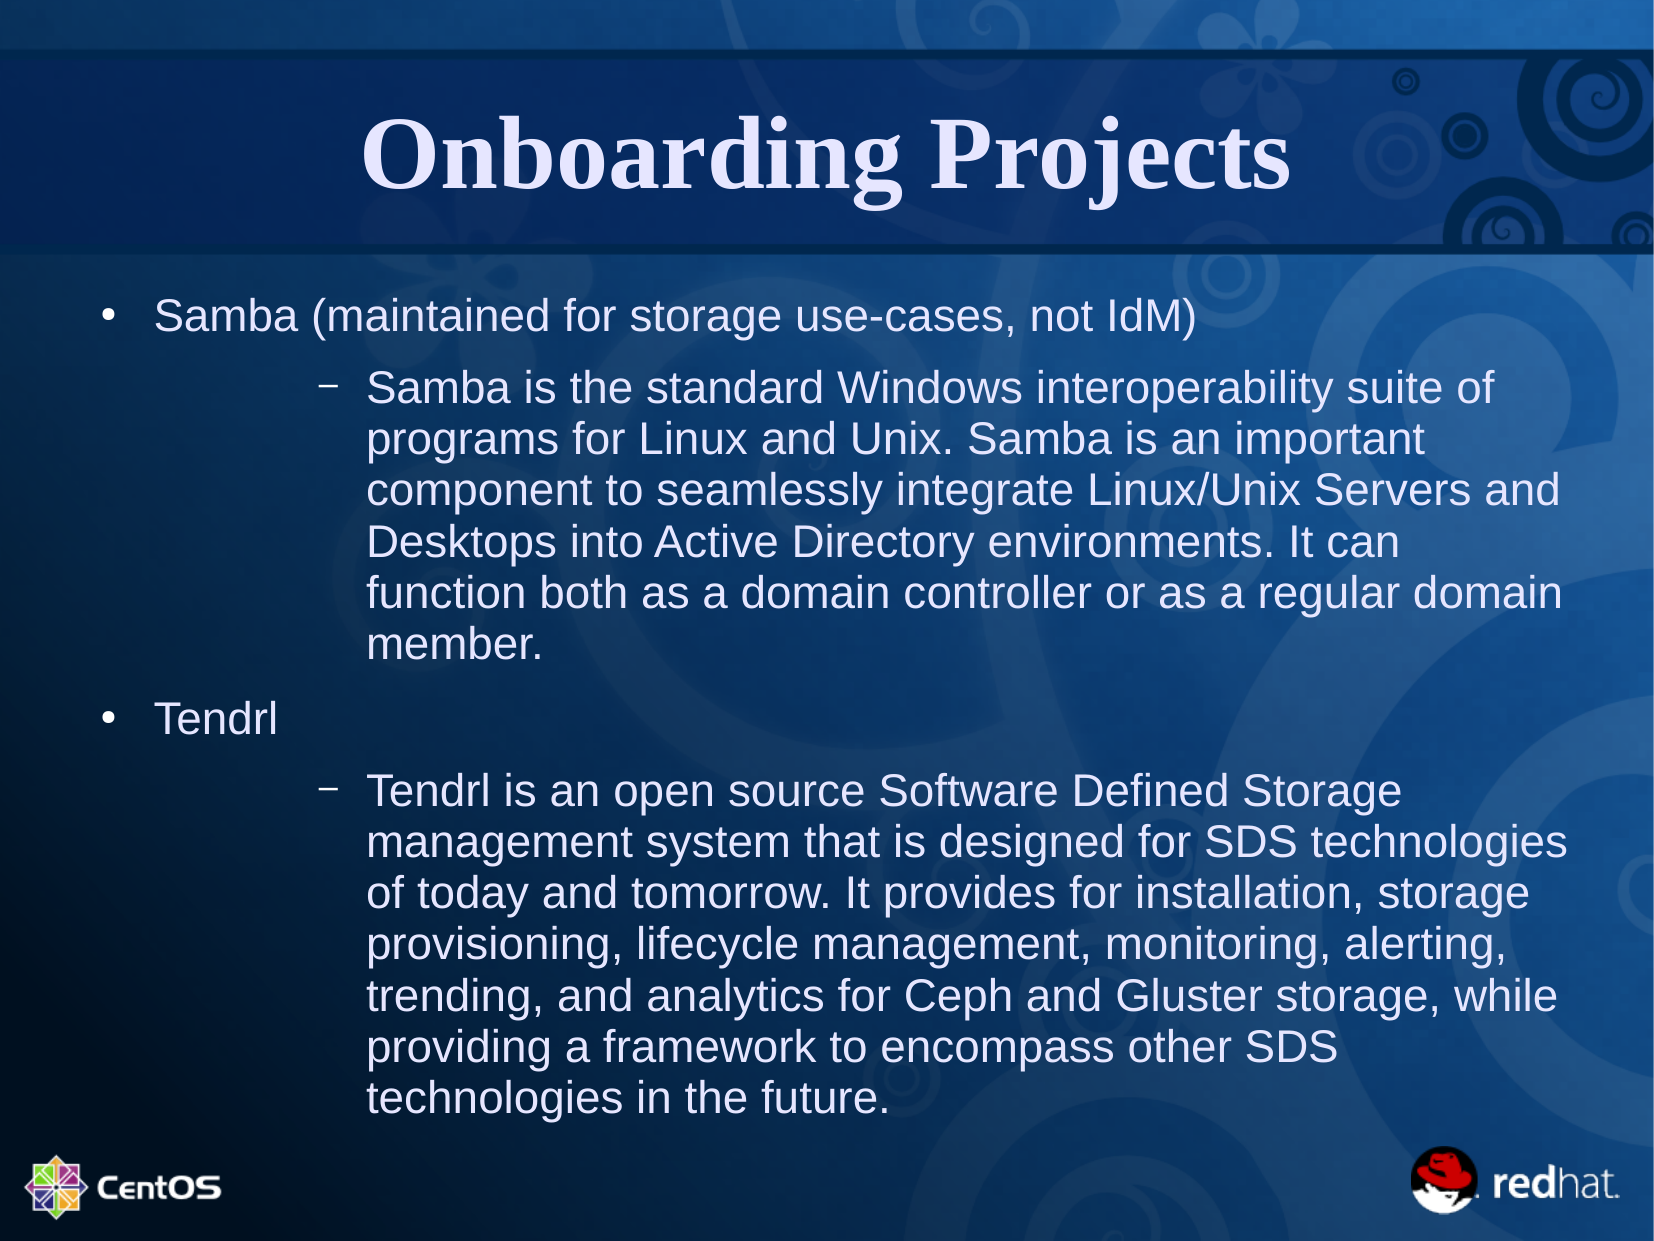

# Onboarding Projects
Samba (maintained for storage use-cases, not IdM)
Samba is the standard Windows interoperability suite of programs for Linux and Unix. Samba is an important component to seamlessly integrate Linux/Unix Servers and Desktops into Active Directory environments. It can function both as a domain controller or as a regular domain member.
Tendrl
Tendrl is an open source Software Defined Storage management system that is designed for SDS technologies of today and tomorrow. It provides for installation, storage provisioning, lifecycle management, monitoring, alerting, trending, and analytics for Ceph and Gluster storage, while providing a framework to encompass other SDS technologies in the future.